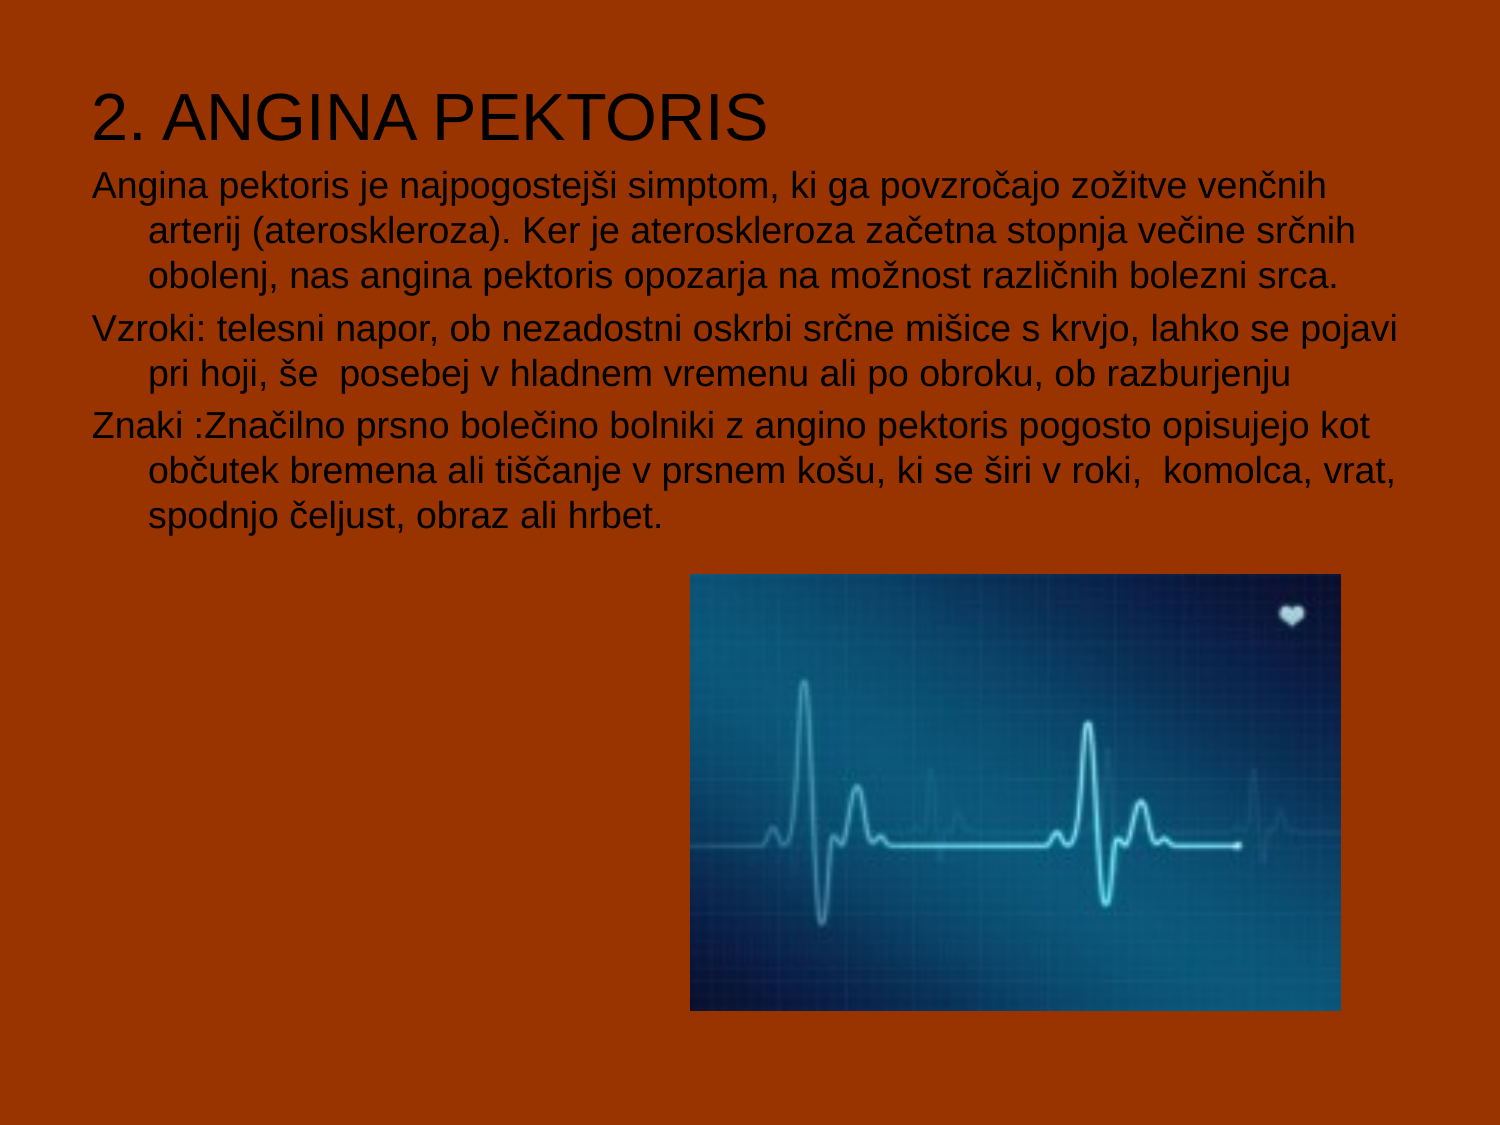

# 2. ANGINA PEKTORIS
Angina pektoris je najpogostejši simptom, ki ga povzročajo zožitve venčnih arterij (ateroskleroza). Ker je ateroskleroza začetna stopnja večine srčnih obolenj, nas angina pektoris opozarja na možnost različnih bolezni srca.
Vzroki: telesni napor, ob nezadostni oskrbi srčne mišice s krvjo, lahko se pojavi pri hoji, še posebej v hladnem vremenu ali po obroku, ob razburjenju
Znaki :Značilno prsno bolečino bolniki z angino pektoris pogosto opisujejo kot občutek bremena ali tiščanje v prsnem košu, ki se širi v roki,  komolca, vrat, spodnjo čeljust, obraz ali hrbet.